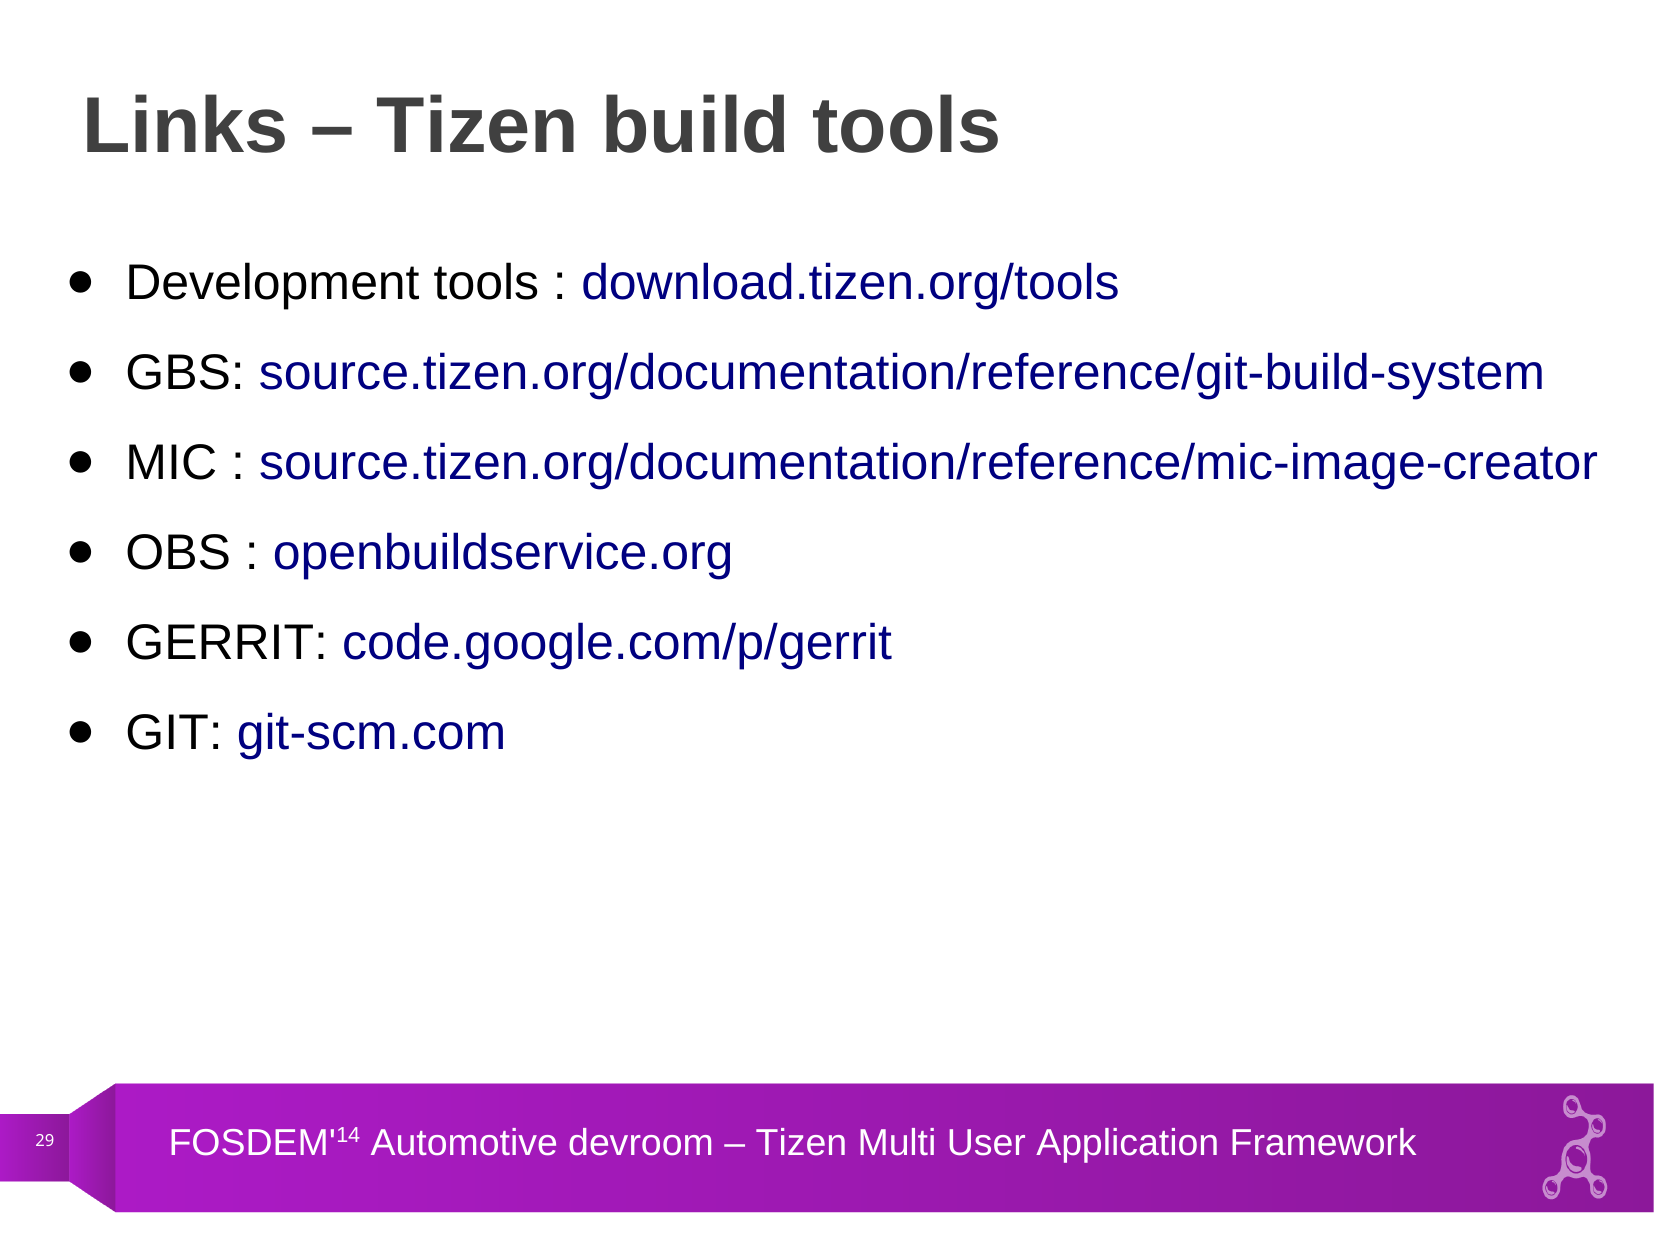

# Links – Tizen build tools
Development tools : download.tizen.org/tools
GBS: source.tizen.org/documentation/reference/git-build-system
MIC : source.tizen.org/documentation/reference/mic-image-creator
OBS : openbuildservice.org
GERRIT: code.google.com/p/gerrit
GIT: git-scm.com